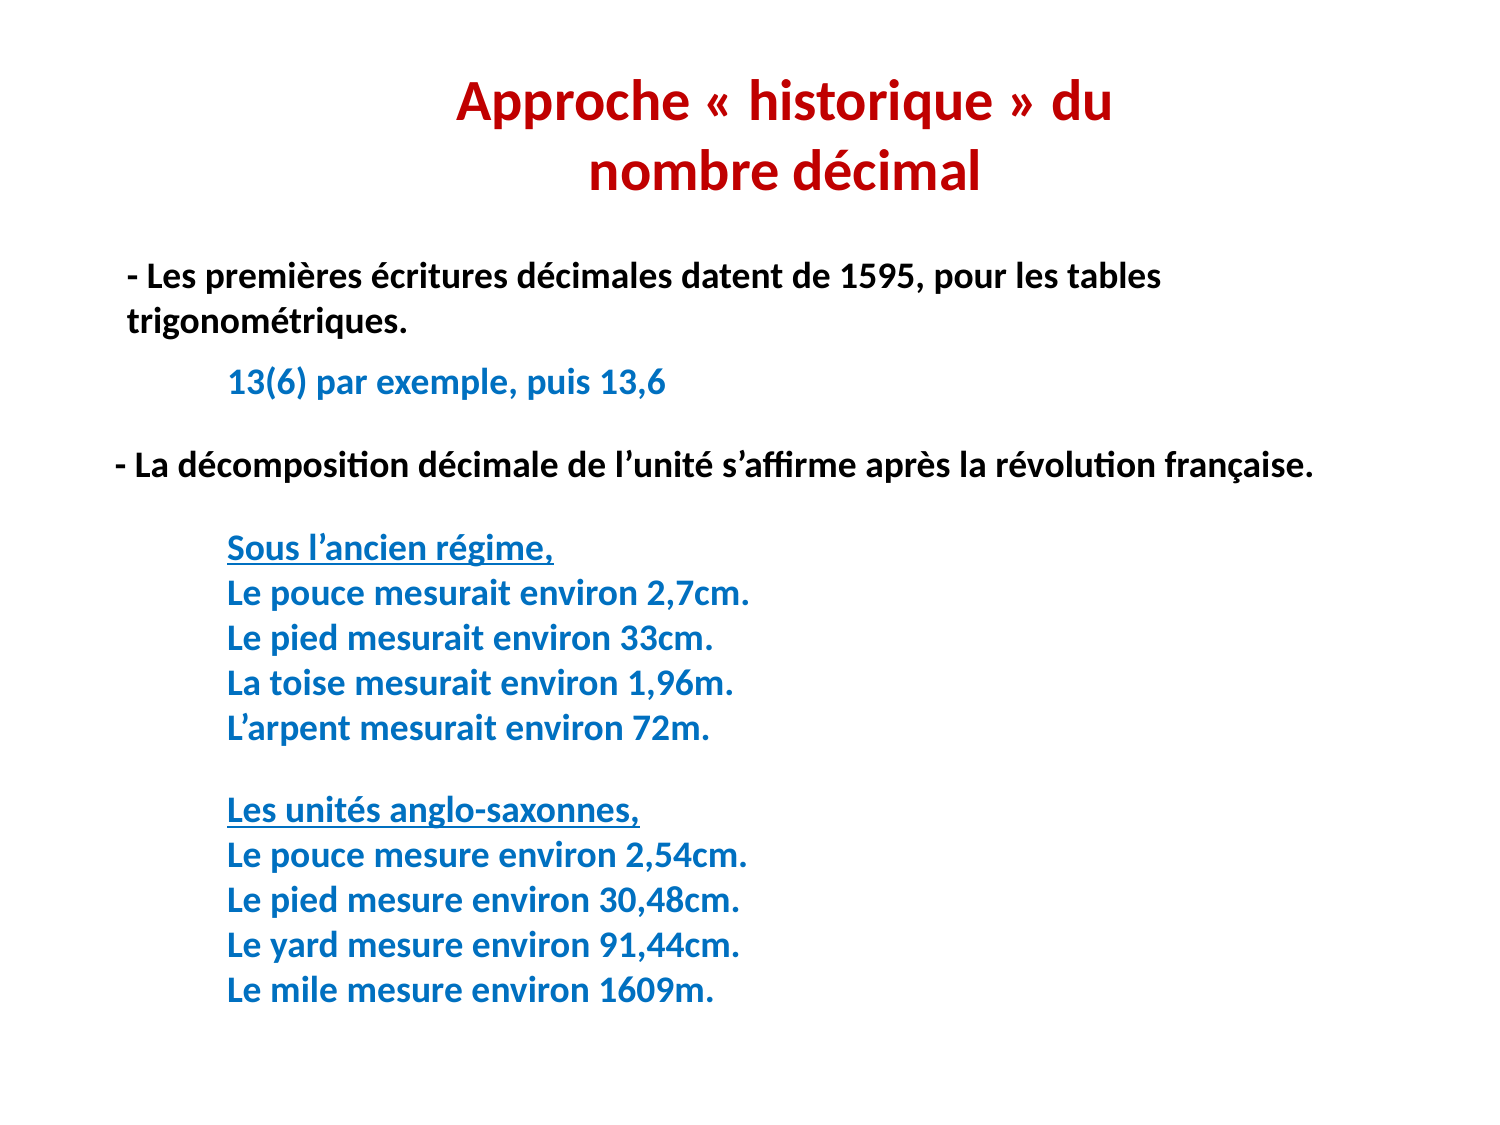

Approche « historique » du nombre décimal
- Les premières écritures décimales datent de 1595, pour les tables trigonométriques.
13(6) par exemple, puis 13,6
- La décomposition décimale de l’unité s’affirme après la révolution française.
Sous l’ancien régime,
Le pouce mesurait environ 2,7cm.
Le pied mesurait environ 33cm.
La toise mesurait environ 1,96m.
L’arpent mesurait environ 72m.
Les unités anglo-saxonnes,
Le pouce mesure environ 2,54cm.
Le pied mesure environ 30,48cm.
Le yard mesure environ 91,44cm.
Le mile mesure environ 1609m.